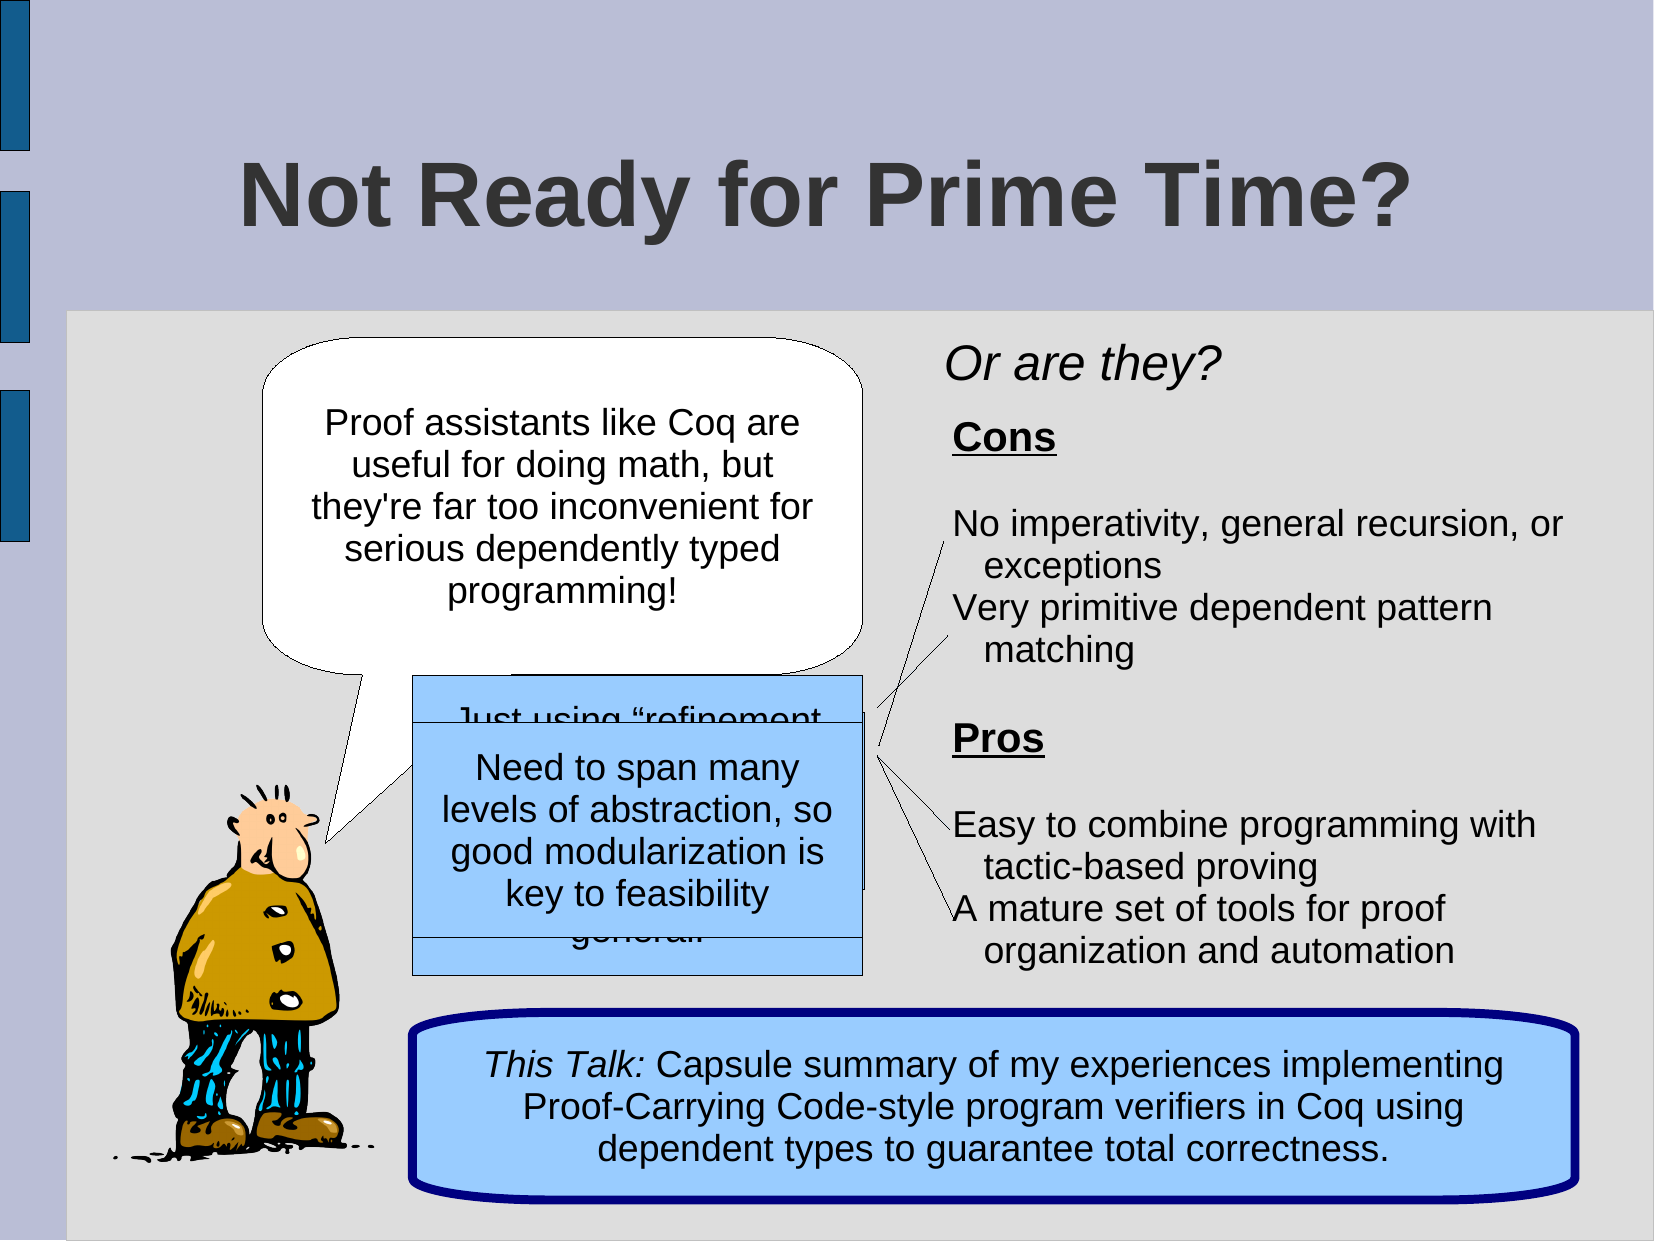

# Not Ready for Prime Time?
Or are they?
Proof assistants like Coq are useful for doing math, but they're far too inconvenient for serious dependently typed programming!
Cons
No imperativity, general recursion, or exceptions
Very primitive dependent pattern matching
Just using “refinement types” already brings a lot of advantage without the complexities of dependent types in general.
Pros
Easy to combine programming with tactic-based proving
A mature set of tools for proof organization and automation
Program analysis goes well with language purity in general.
Dealing with machine code, so there are lots of details that we don't want to worry about!
Need to span many levels of abstraction, so good modularization is key to feasibility
This Talk: Capsule summary of my experiences implementing Proof-Carrying Code-style program verifiers in Coq using dependent types to guarantee total correctness.